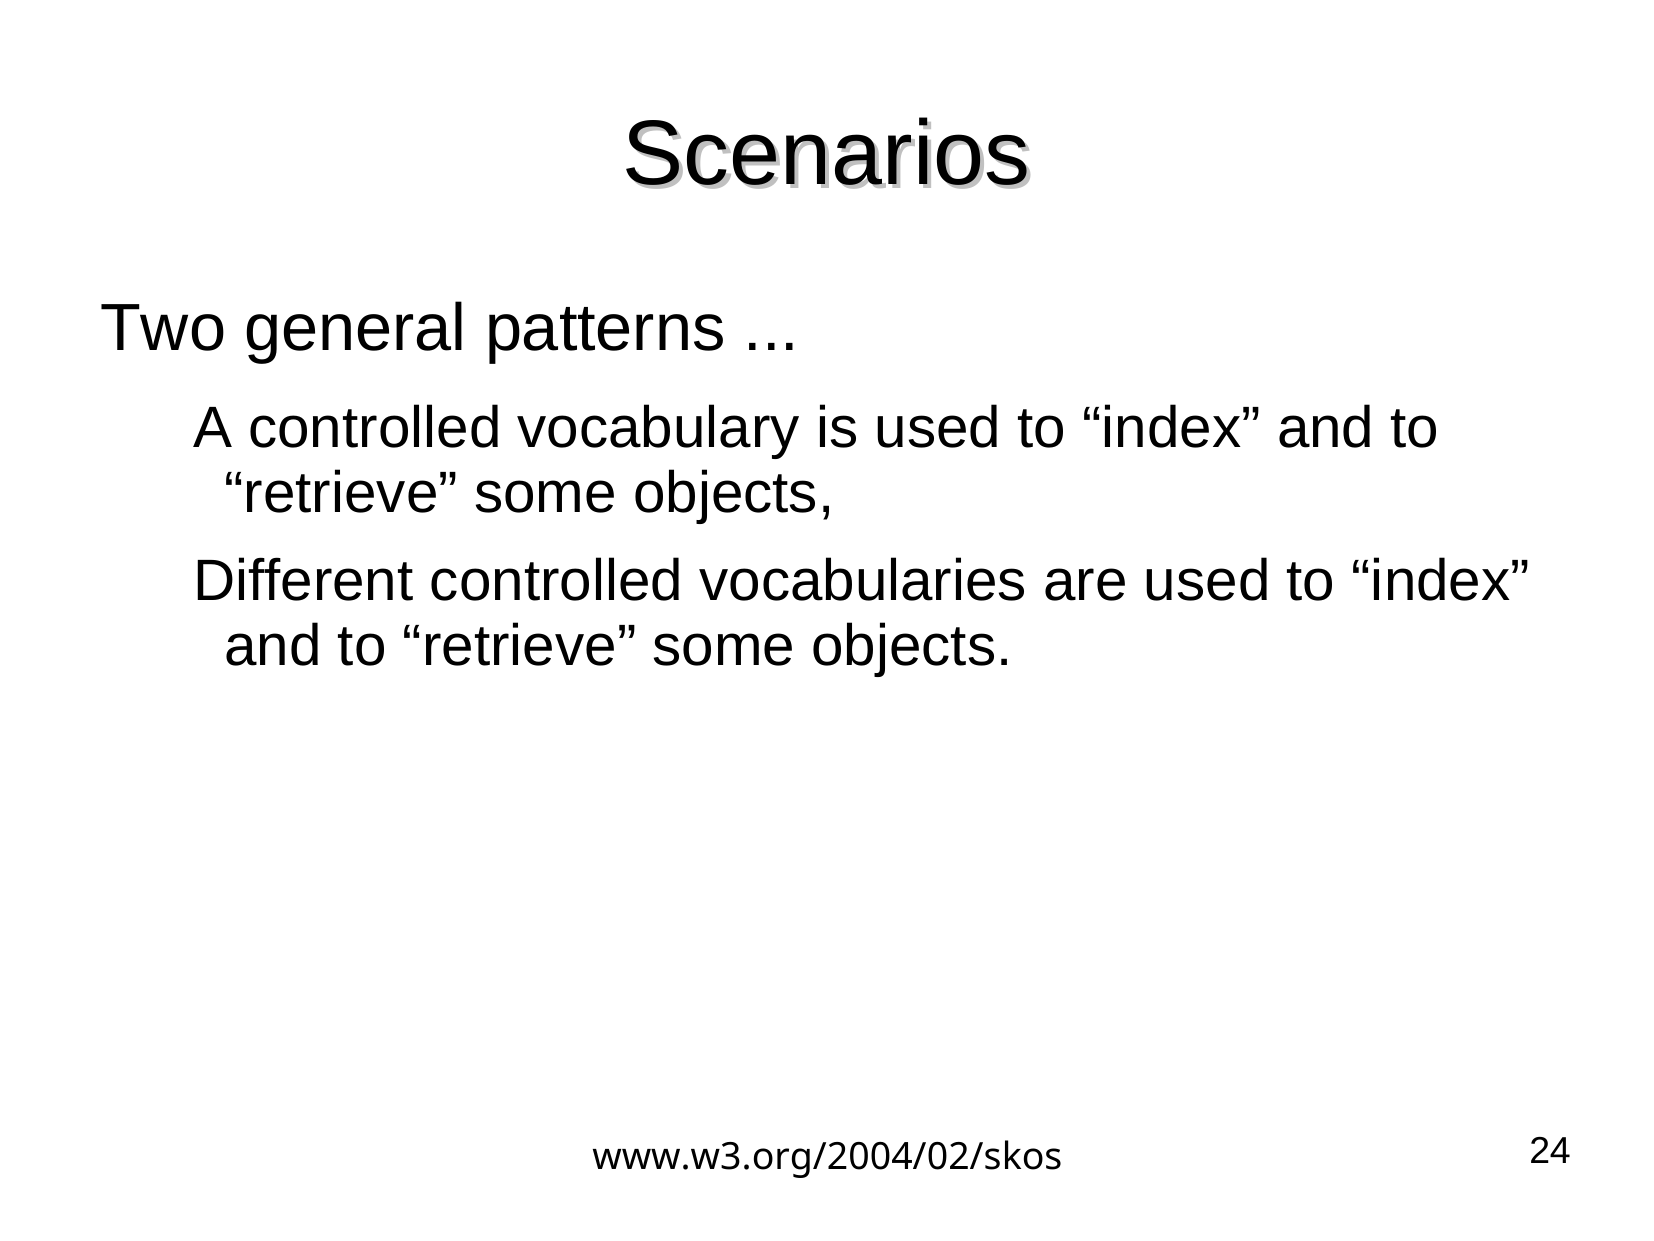

# Scenarios
Two general patterns ...
 A controlled vocabulary is used to “index” and to “retrieve” some objects,
 Different controlled vocabularies are used to “index” and to “retrieve” some objects.
www.w3.org/2004/02/skos
24